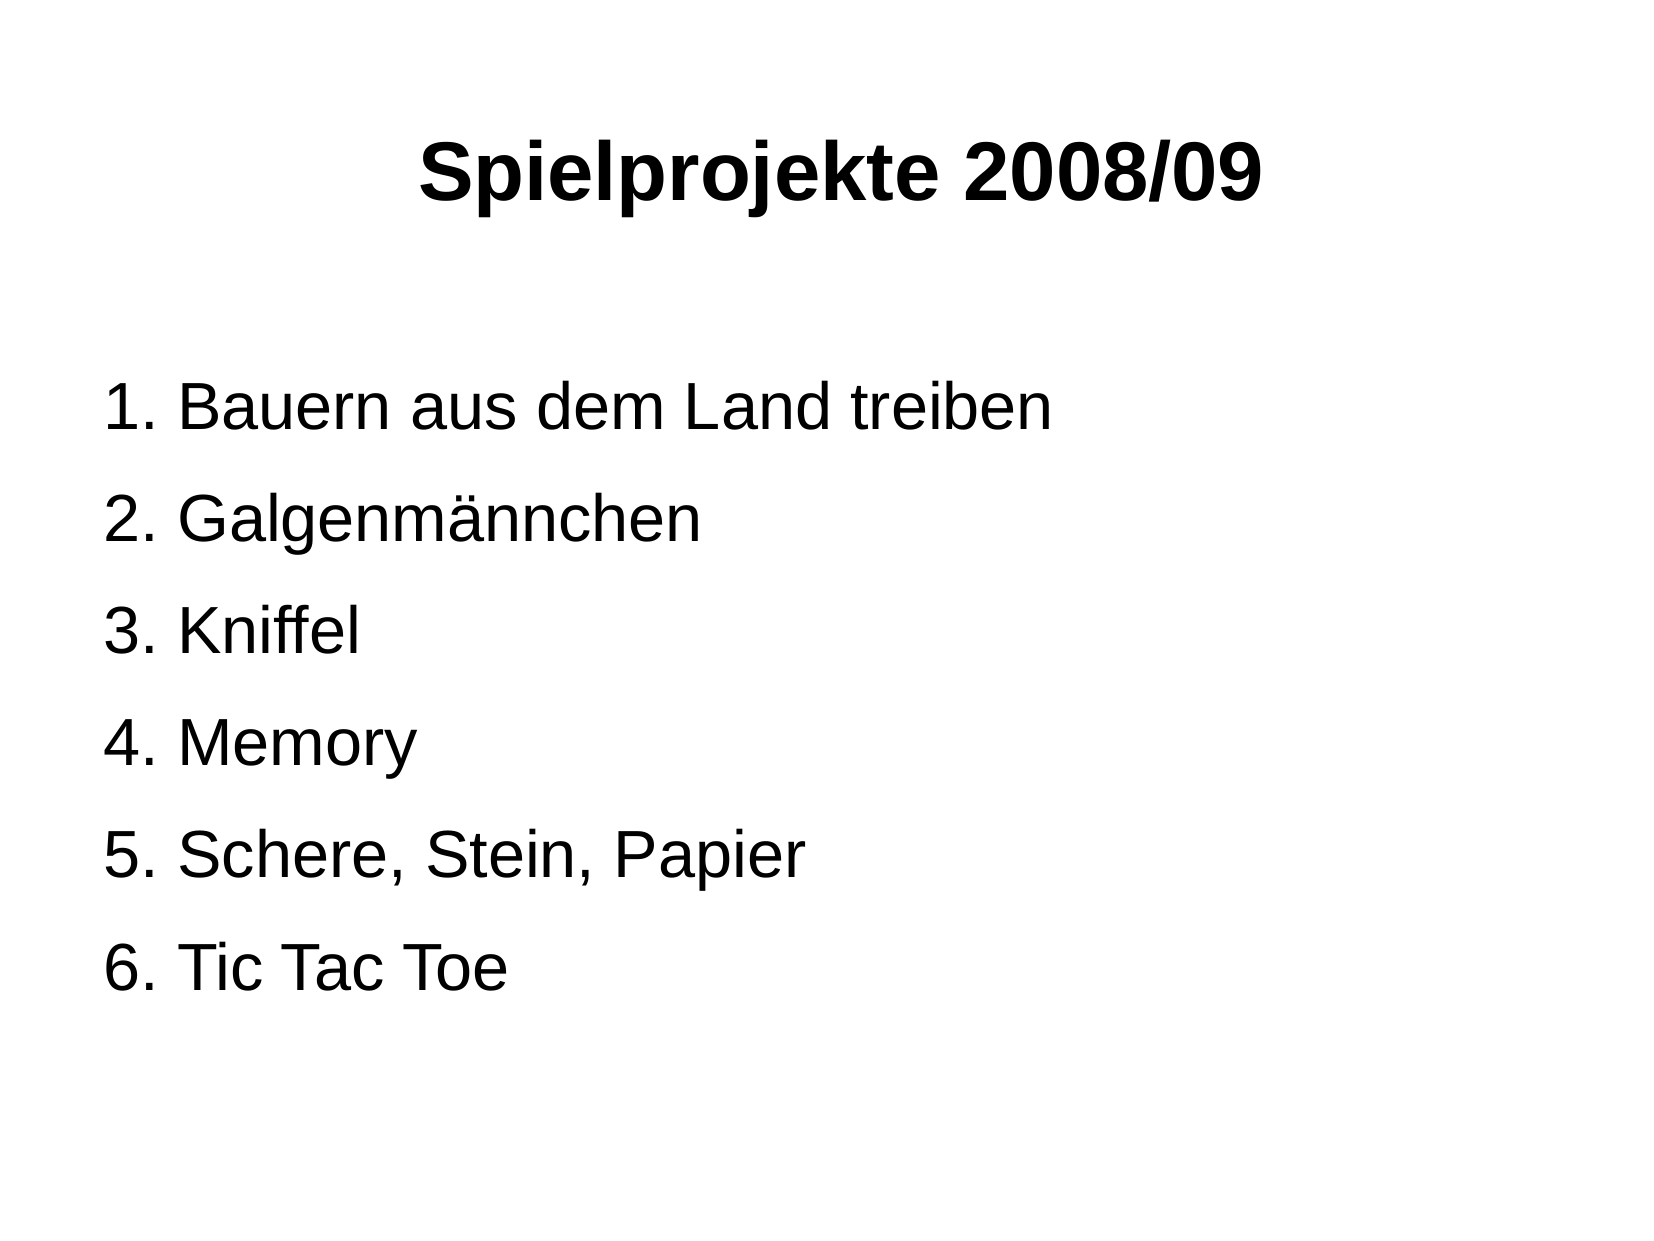

Spielprojekte 2008/09
Bauern aus dem Land treiben
Galgenmännchen
Kniffel
Memory
Schere, Stein, Papier
Tic Tac Toe